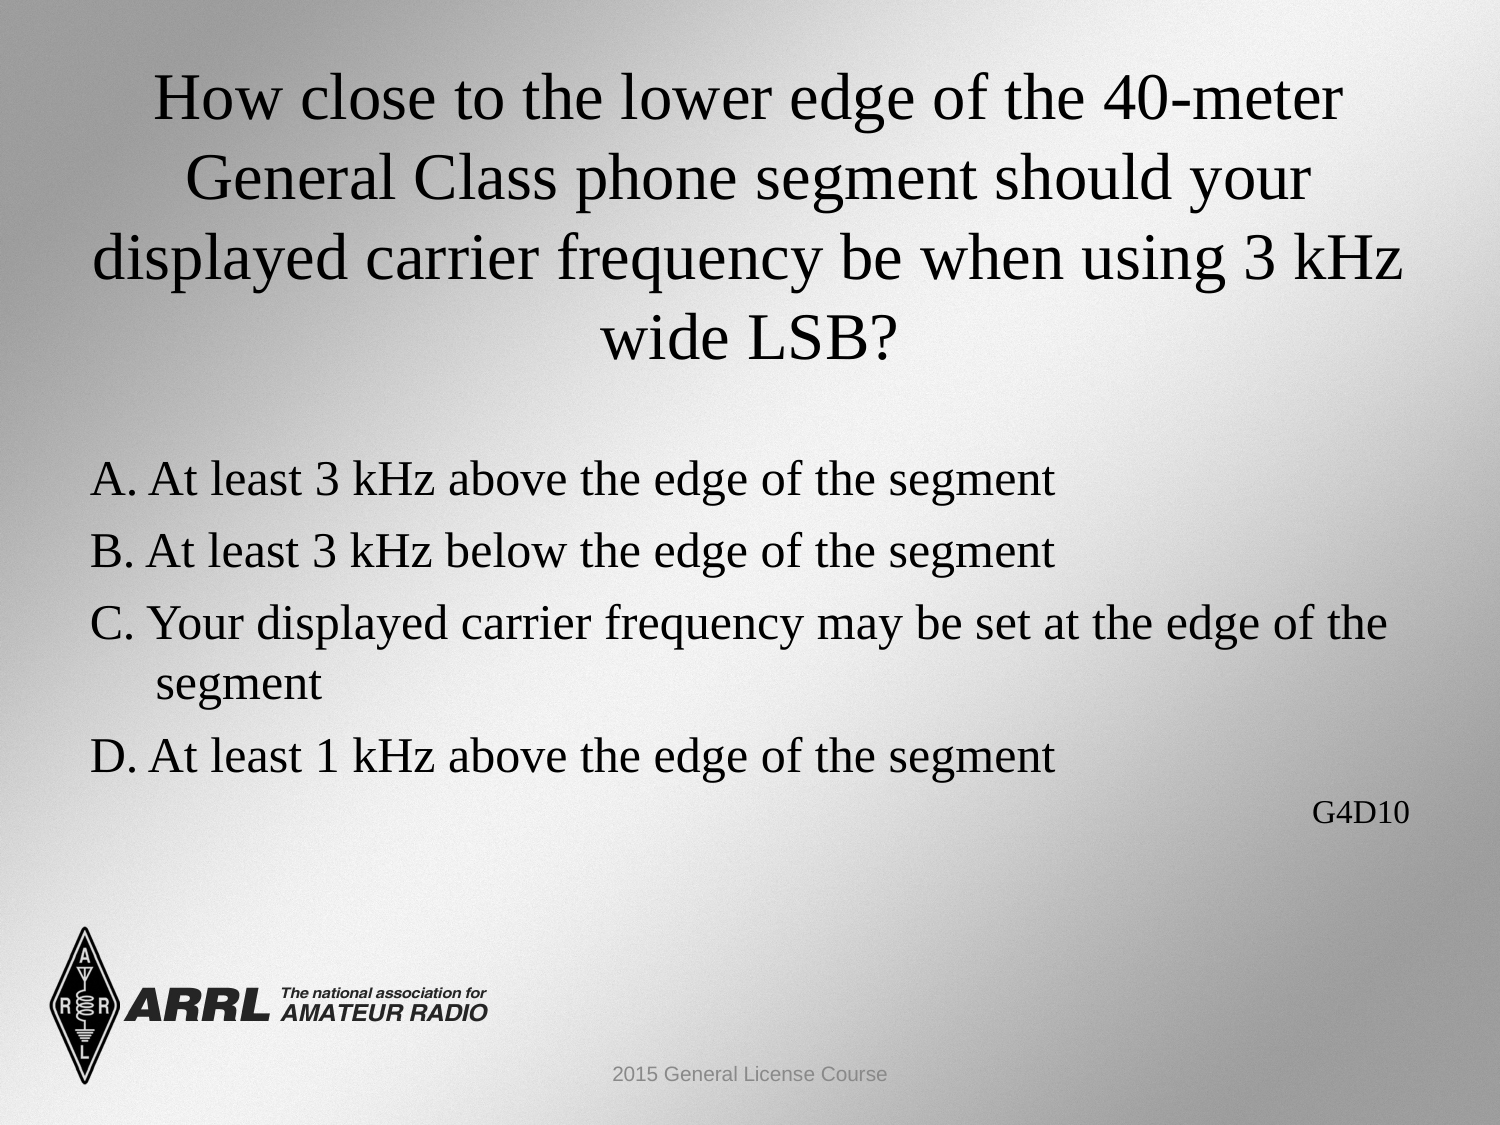

# How close to the lower edge of the 40-meter General Class phone segment should your displayed carrier frequency be when using 3 kHz wide LSB?
A. At least 3 kHz above the edge of the segment
B. At least 3 kHz below the edge of the segment
C. Your displayed carrier frequency may be set at the edge of the segment
D. At least 1 kHz above the edge of the segment
 G4D10
2015 General License Course